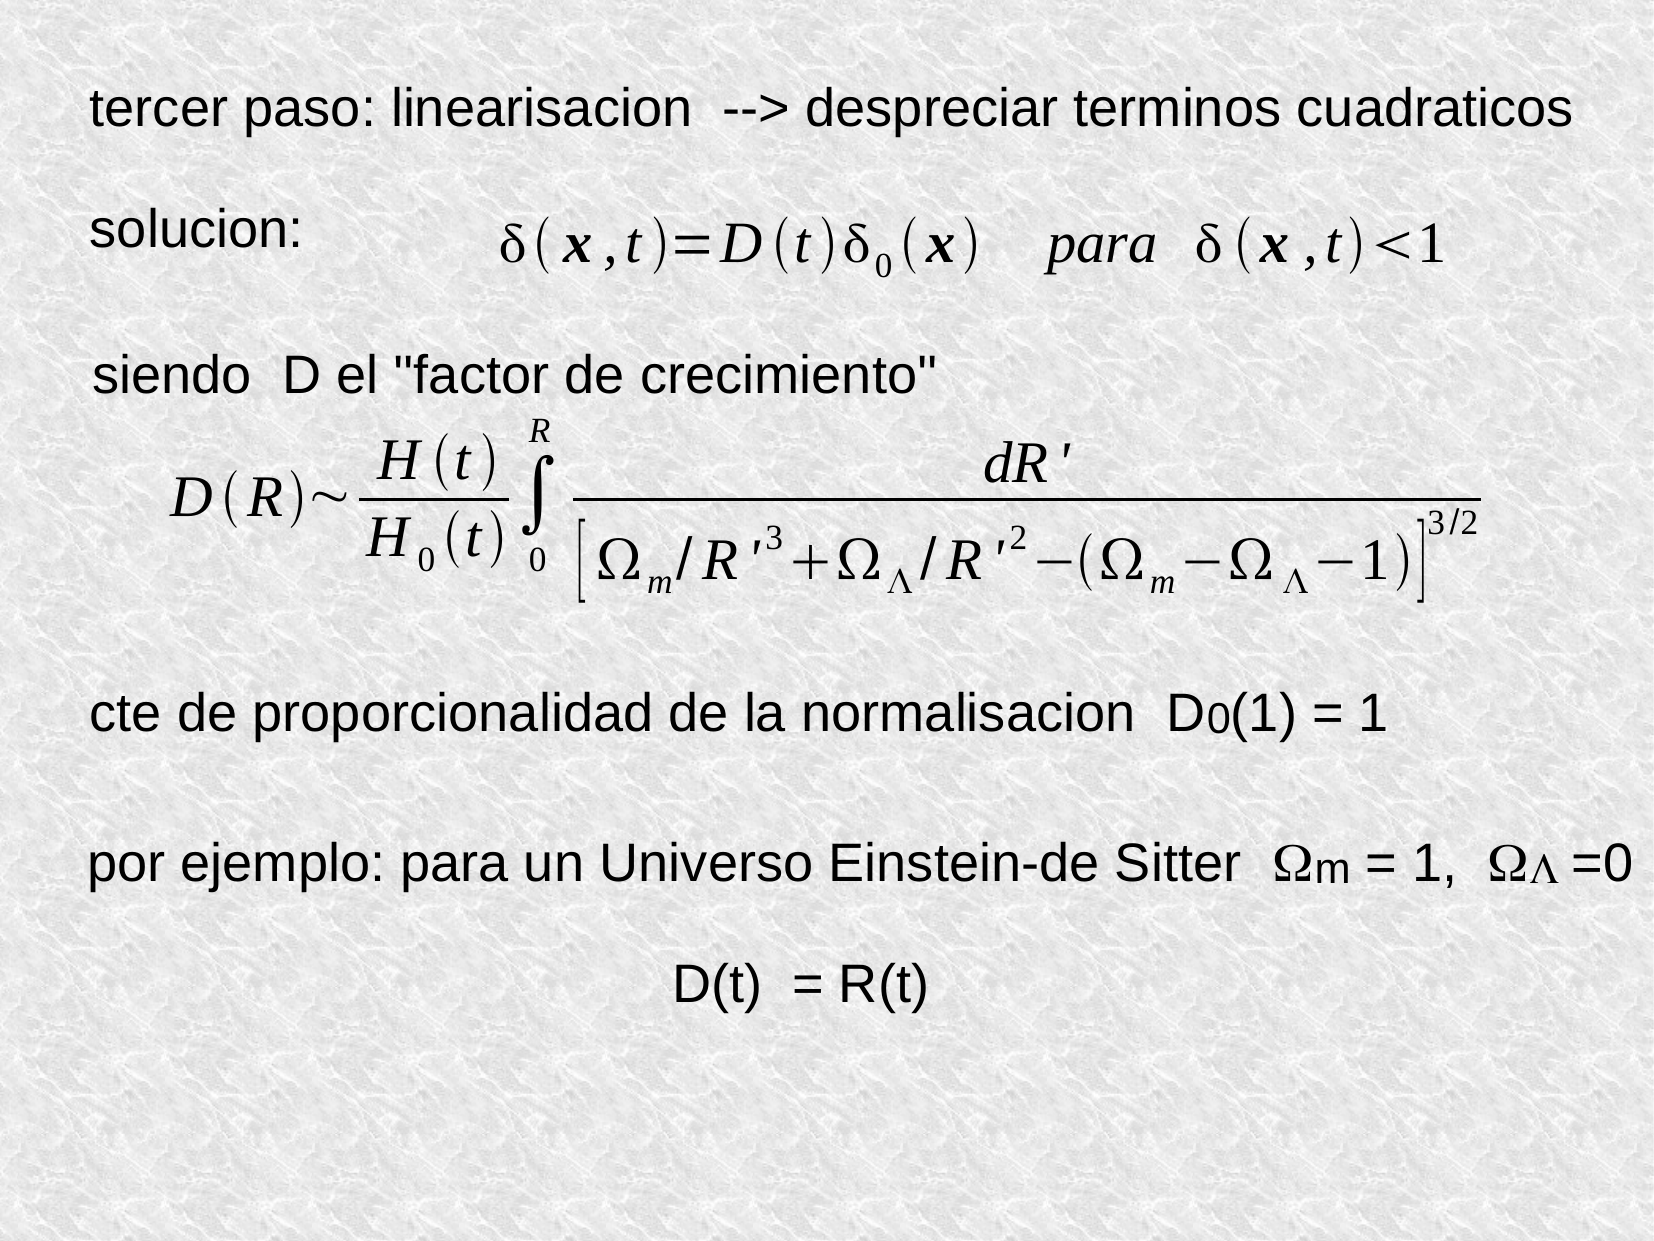

tercer paso: linearisacion --> despreciar terminos cuadraticos
solucion:
siendo D el ''factor de crecimiento''
cte de proporcionalidad de la normalisacion D0(1) = 1
por ejemplo: para un Universo Einstein-de Sitter m = 1,  =0
 D(t) = R(t)